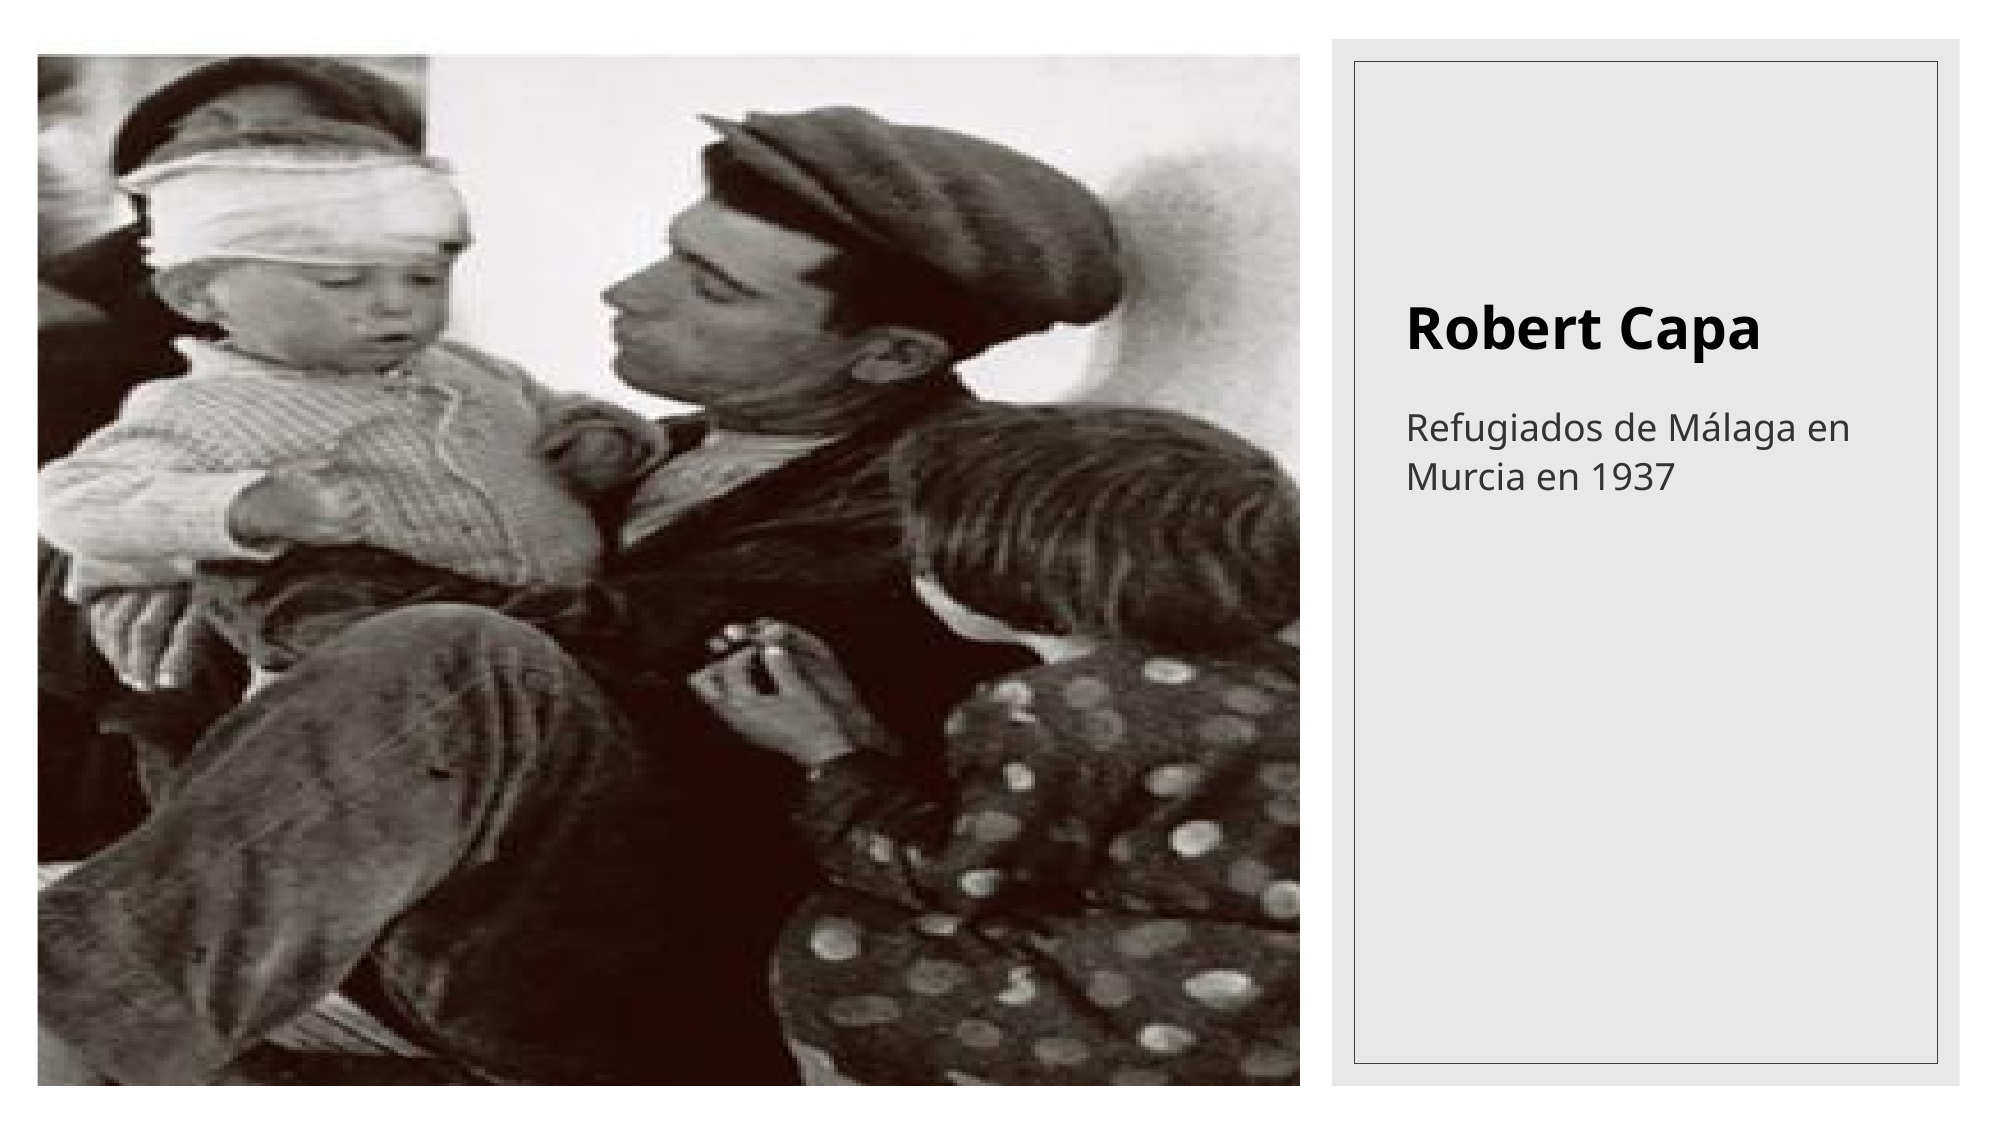

# Robert Capa
Refugiados de Málaga en Murcia en 1937